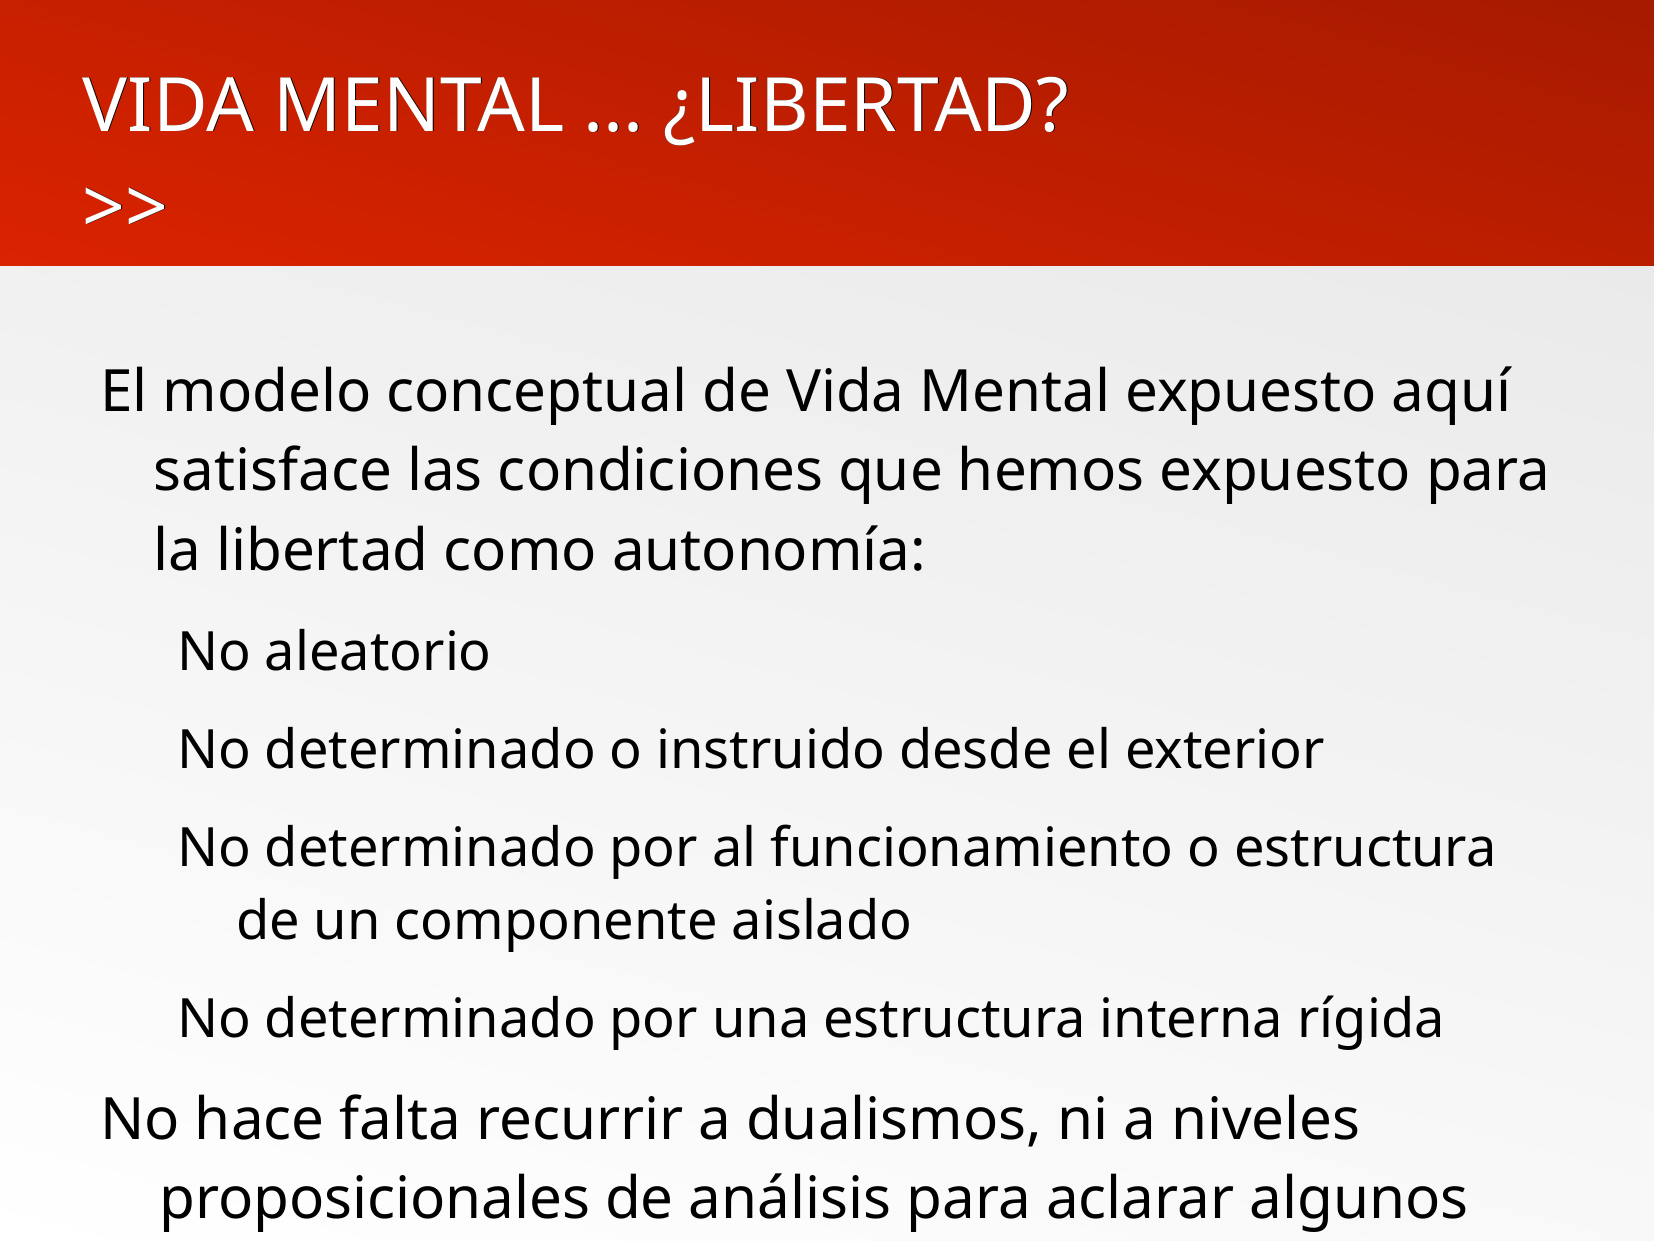

# VIDA MENTAL ... ¿LIBERTAD? >>
El modelo conceptual de Vida Mental expuesto aquí satisface las condiciones que hemos expuesto para la libertad como autonomía:
No aleatorio
No determinado o instruido desde el exterior
No determinado por al funcionamiento o estructura de un componente aislado
No determinado por una estructura interna rígida
No hace falta recurrir a dualismos, ni a niveles proposicionales de análisis para aclarar algunos aspectos de la “libertad” animal.